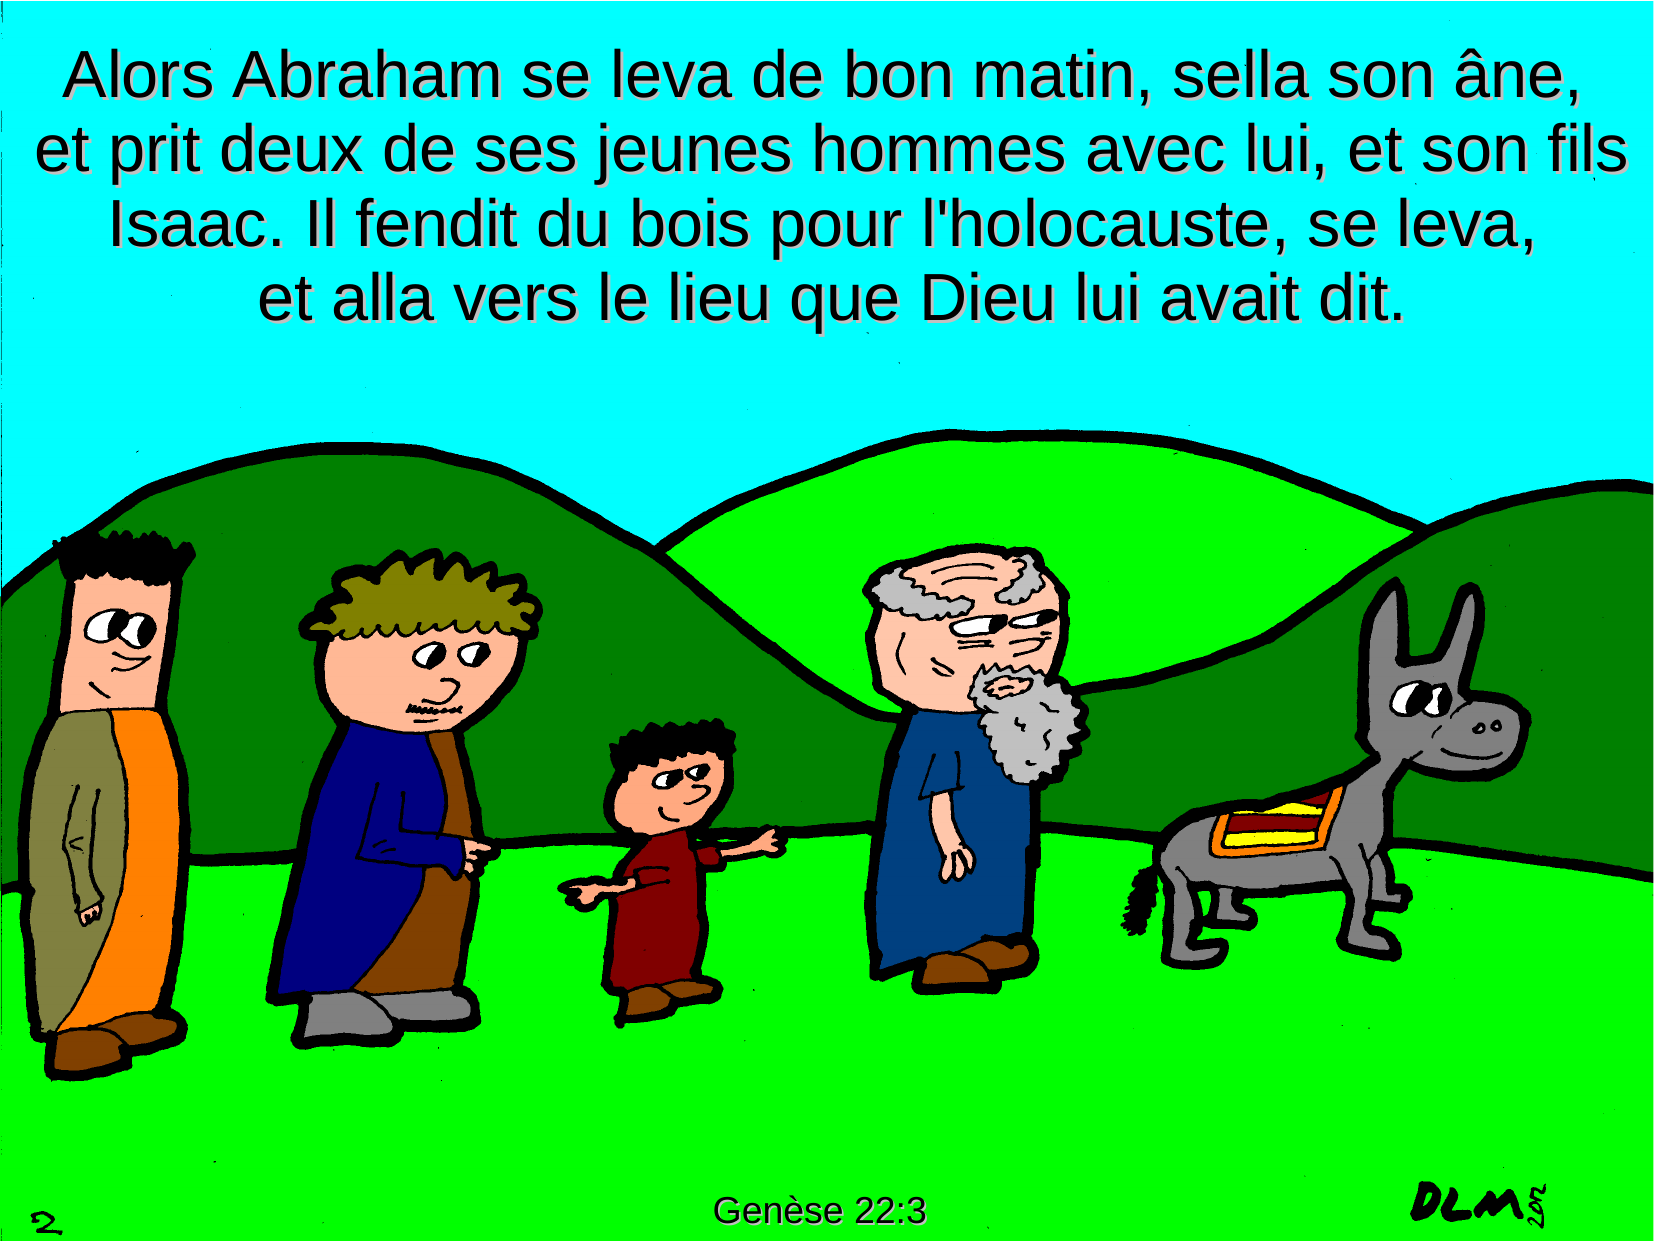

Alors Abraham se leva de bon matin, sella son âne,
et prit deux de ses jeunes hommes avec lui, et son fils Isaac. Il fendit du bois pour l'holocauste, se leva,
et alla vers le lieu que Dieu lui avait dit.
Genèse 22:3